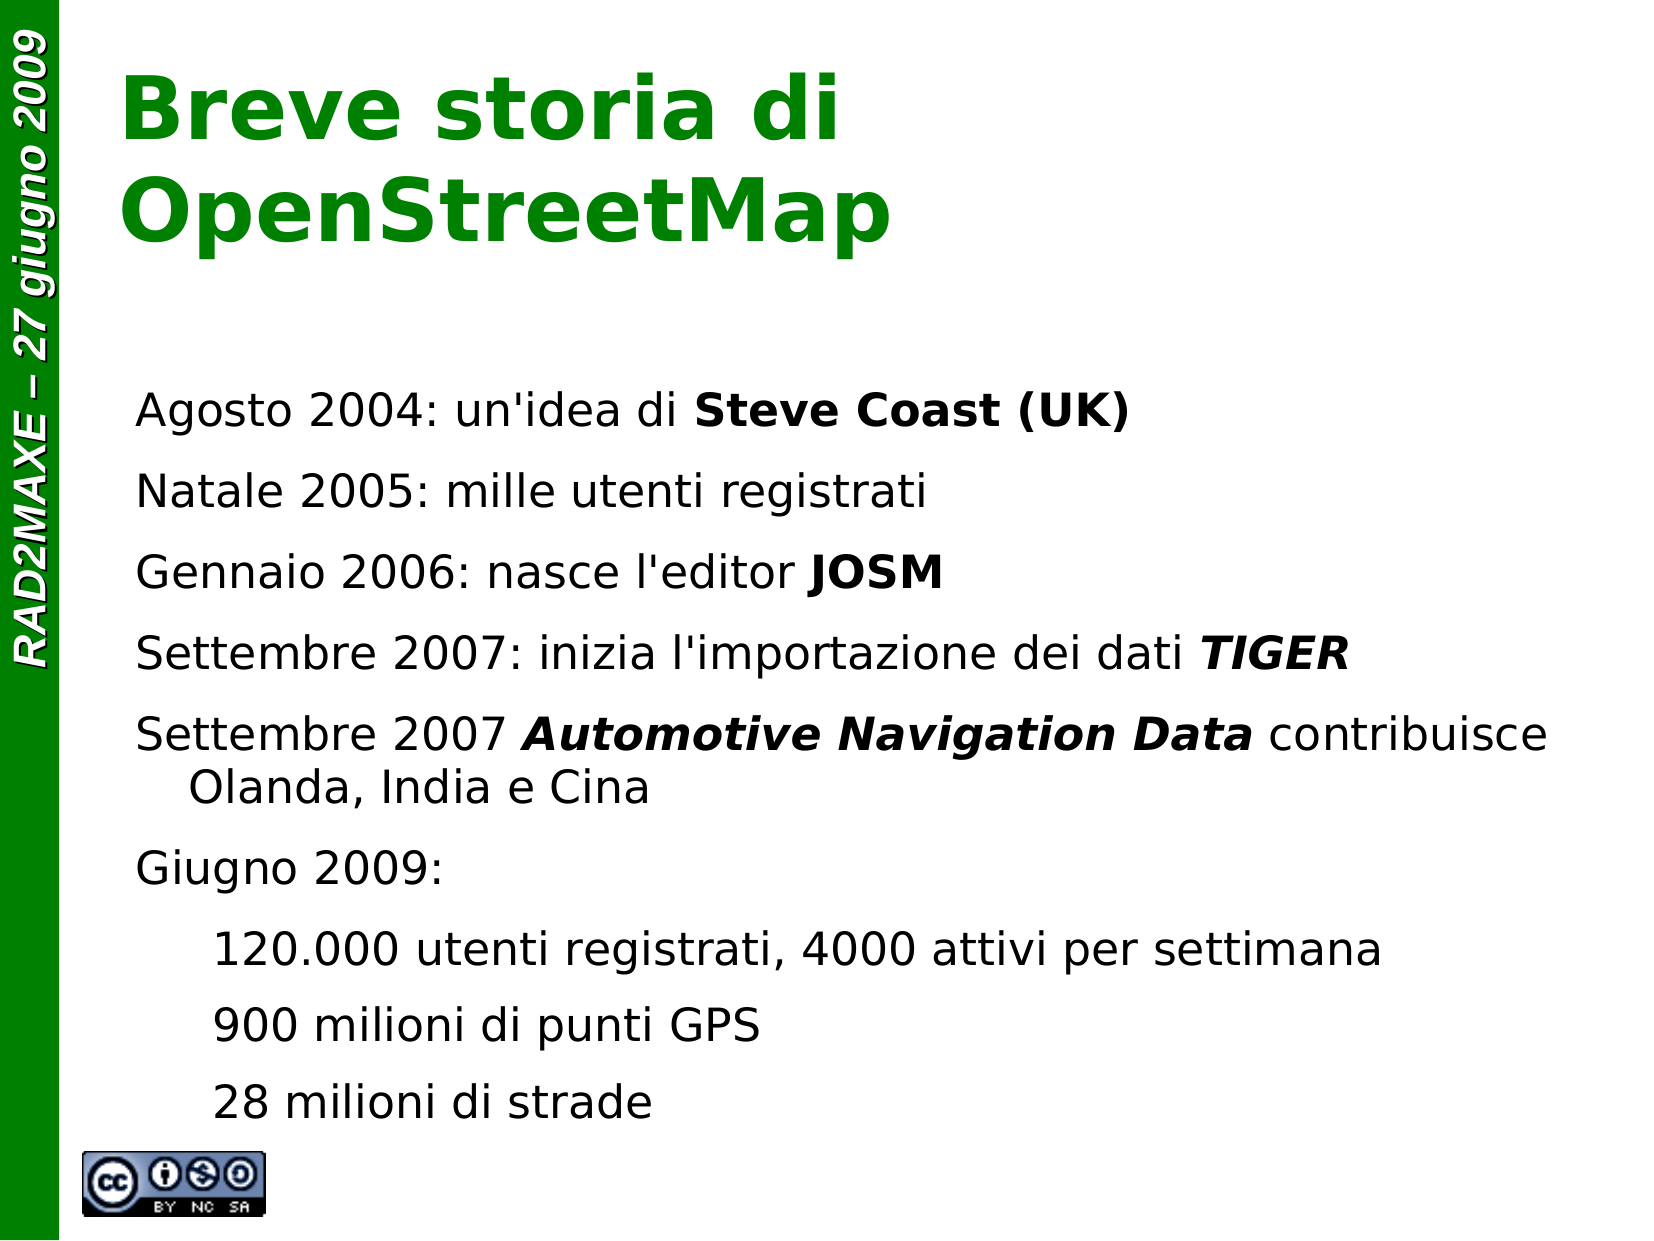

# Breve storia di OpenStreetMap
Agosto 2004: un'idea di Steve Coast (UK)
Natale 2005: mille utenti registrati
Gennaio 2006: nasce l'editor JOSM
Settembre 2007: inizia l'importazione dei dati TIGER
Settembre 2007 Automotive Navigation Data contribuisce Olanda, India e Cina
Giugno 2009:
120.000 utenti registrati, 4000 attivi per settimana
900 milioni di punti GPS
28 milioni di strade